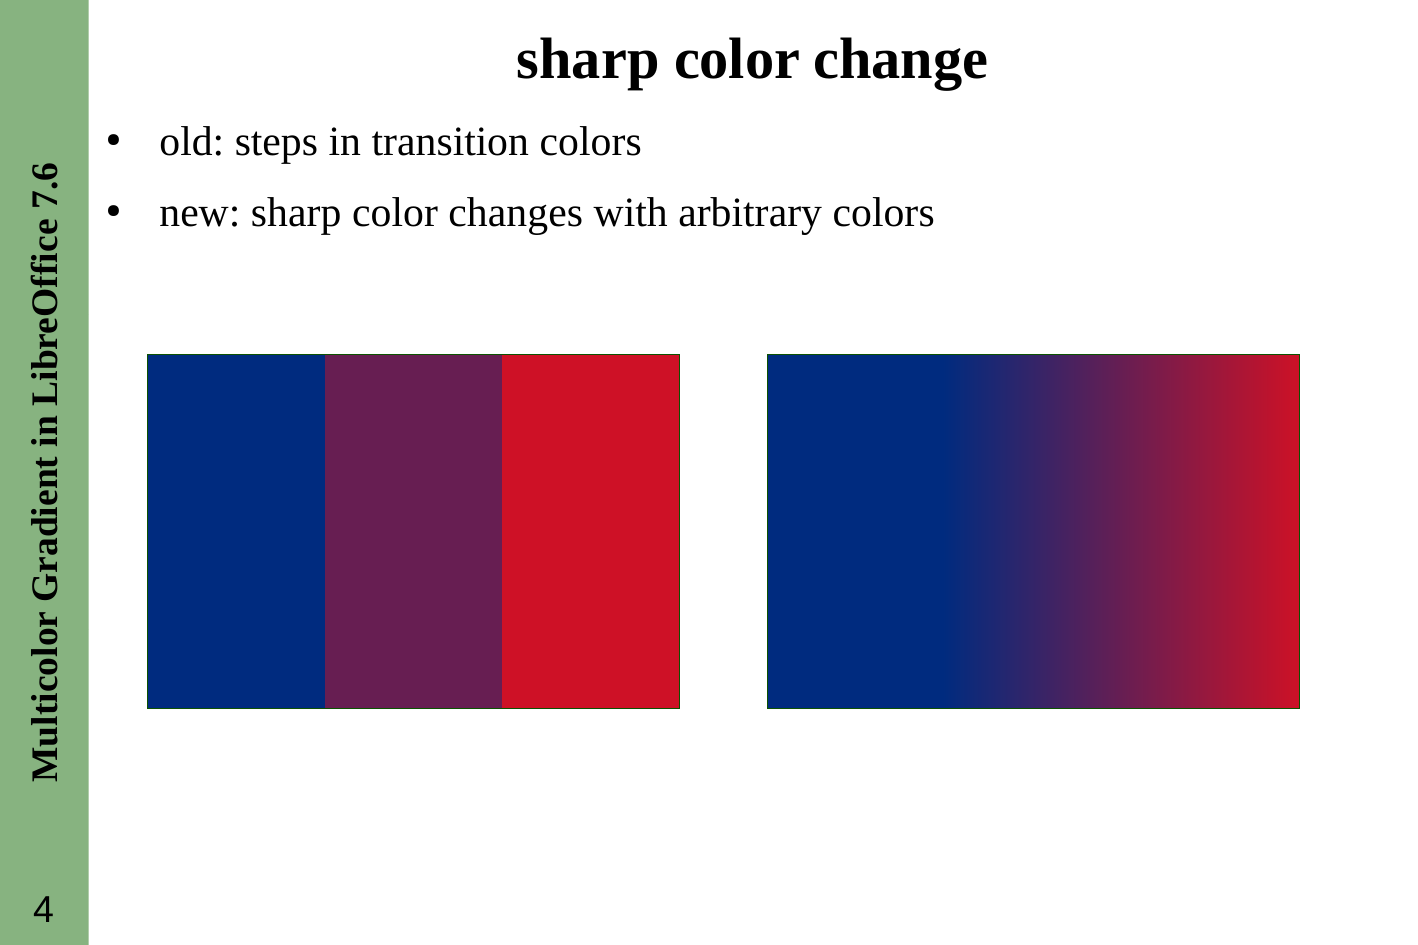

# sharp color change
old: steps in transition colors
new: sharp color changes with arbitrary colors